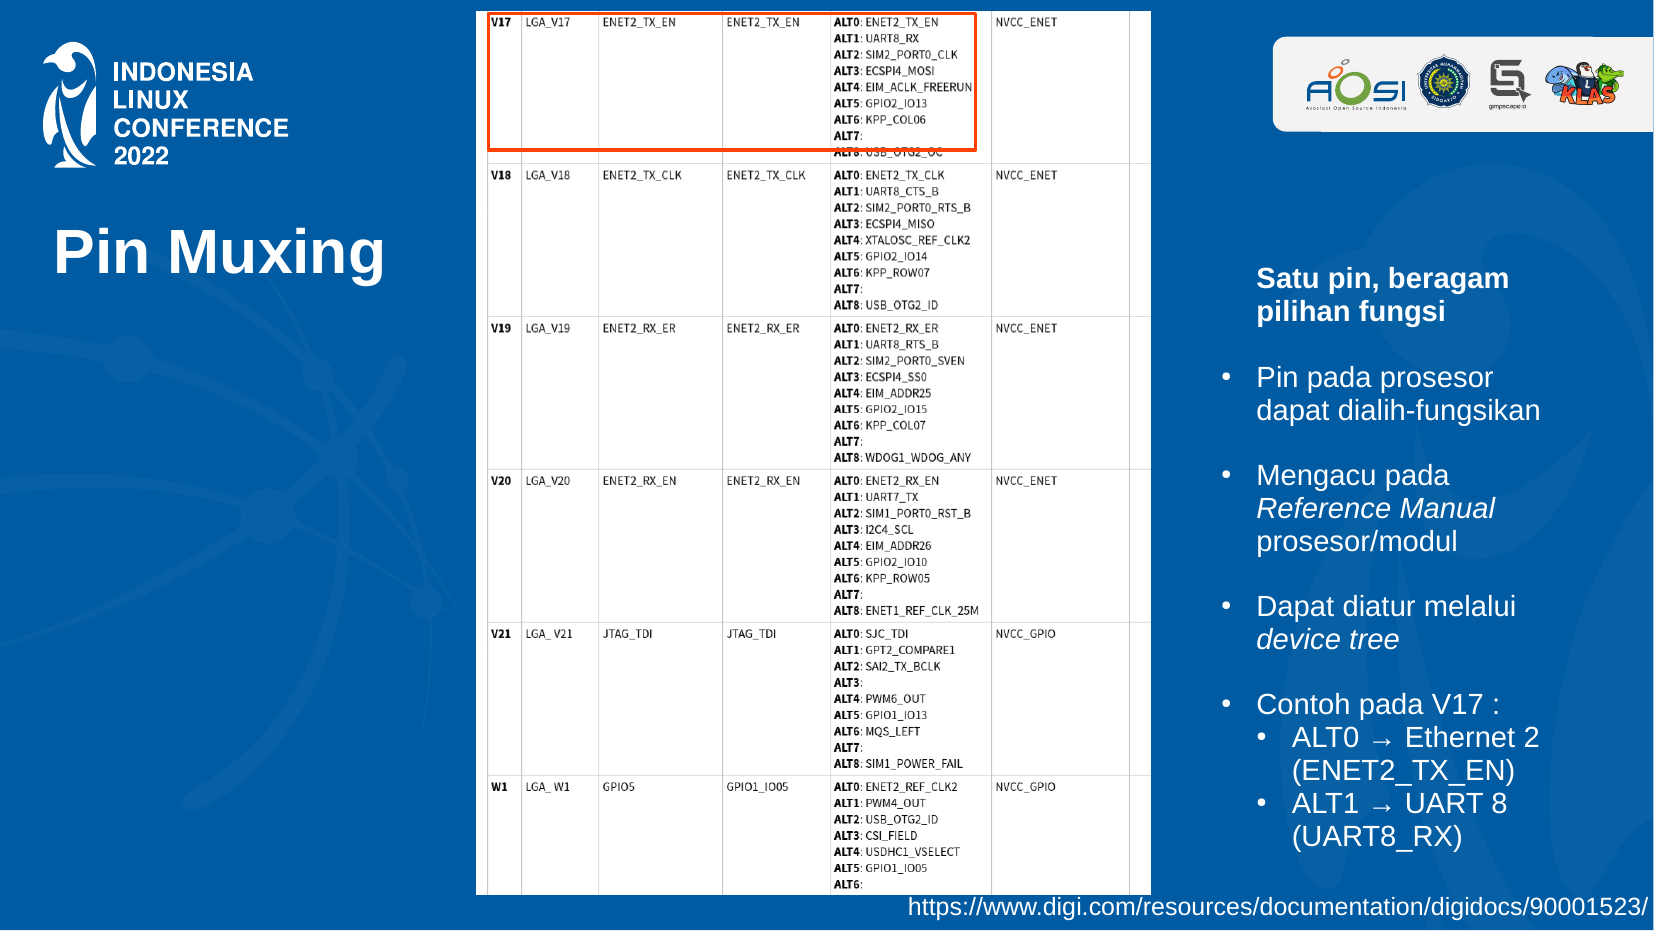

# Pin Muxing
Satu pin, beragam pilihan fungsi
Pin pada prosesor dapat dialih-fungsikan
Mengacu pada Reference Manual prosesor/modul
Dapat diatur melalui device tree
Contoh pada V17 :
ALT0 → Ethernet 2 (ENET2_TX_EN)
ALT1 → UART 8 (UART8_RX)
https://www.digi.com/resources/documentation/digidocs/90001523/